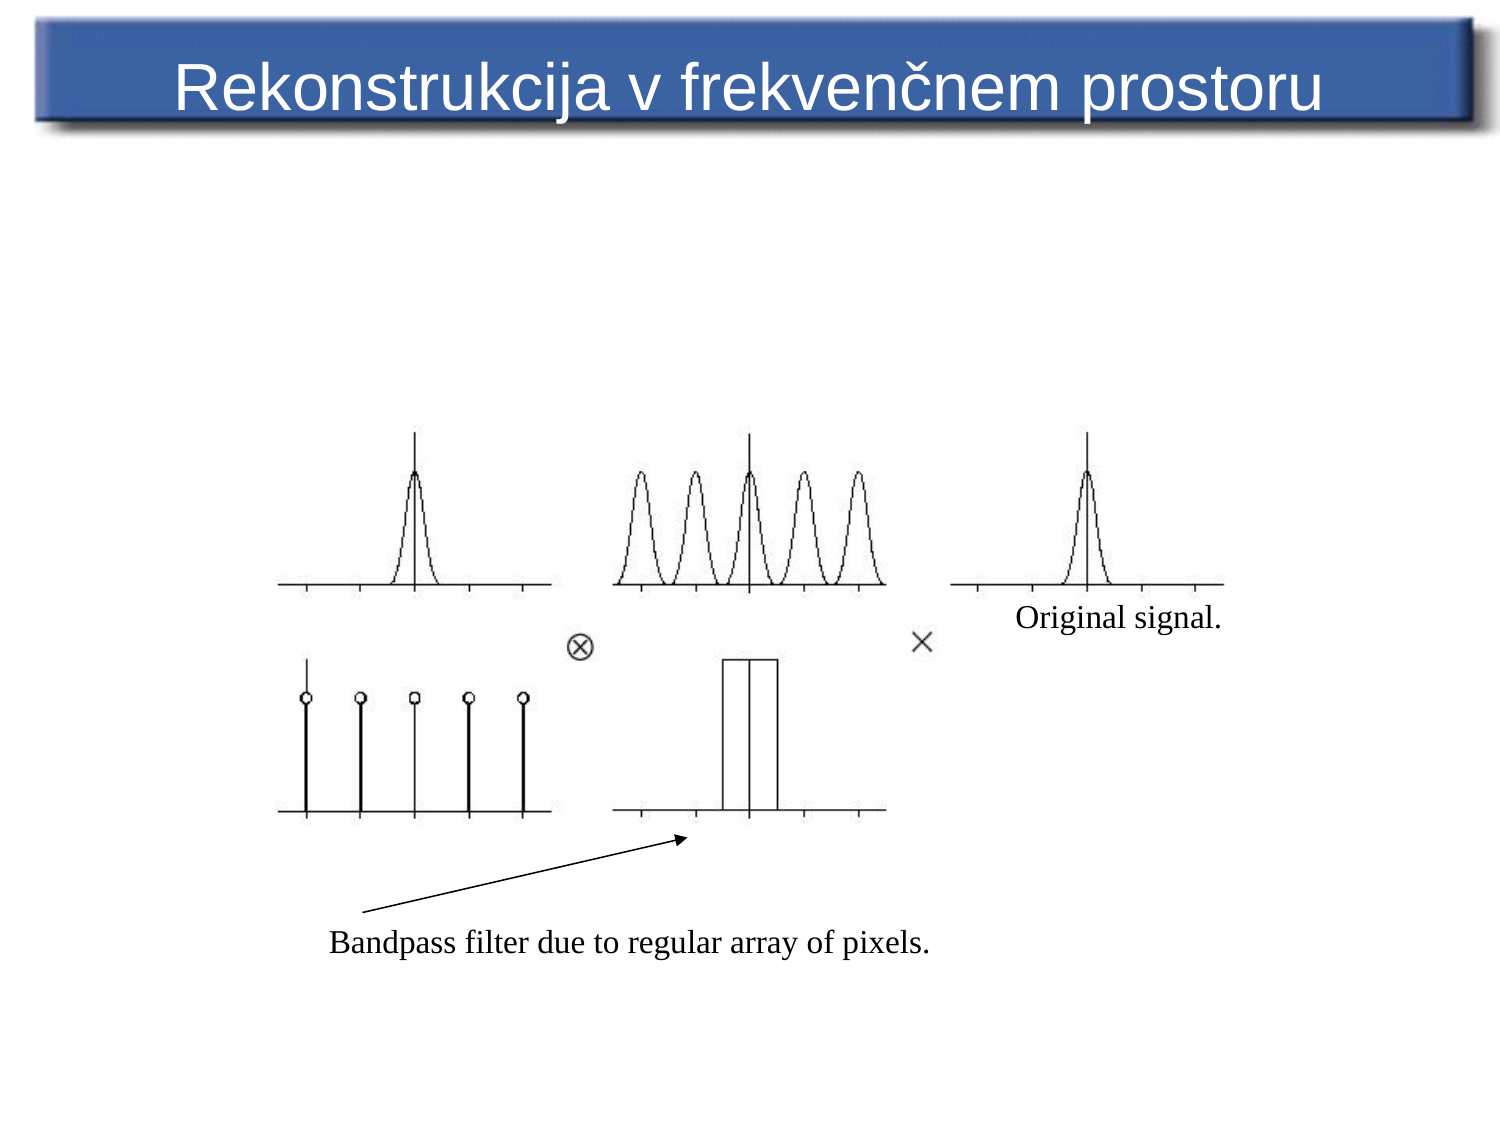

# Rekonstrukcija v frekvenčnem prostoru
Original signal.
Bandpass filter due to regular array of pixels.